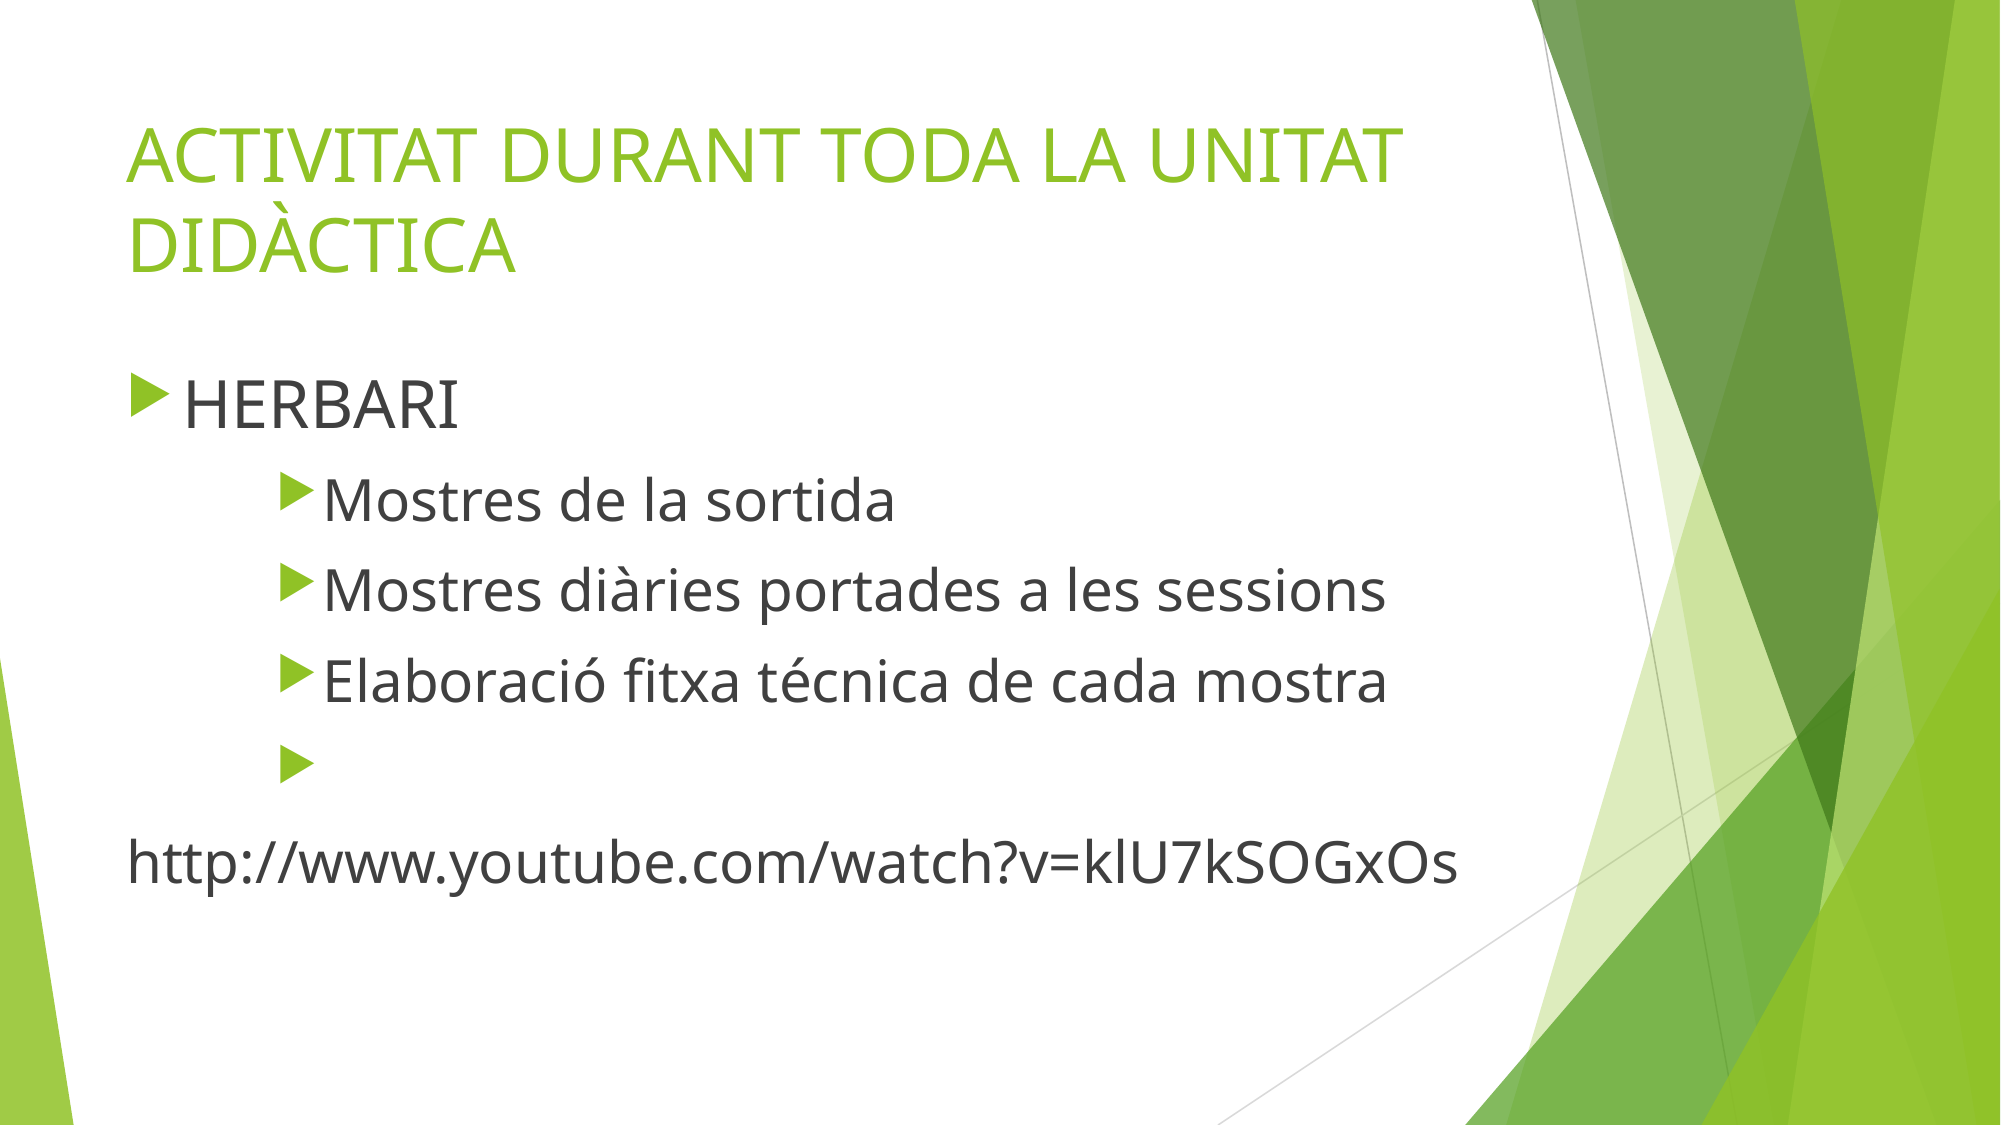

# ACTIVITAT DURANT TODA LA UNITAT DIDÀCTICA
HERBARI
Mostres de la sortida
Mostres diàries portades a les sessions
Elaboració fitxa técnica de cada mostra
http://www.youtube.com/watch?v=klU7kSOGxOs